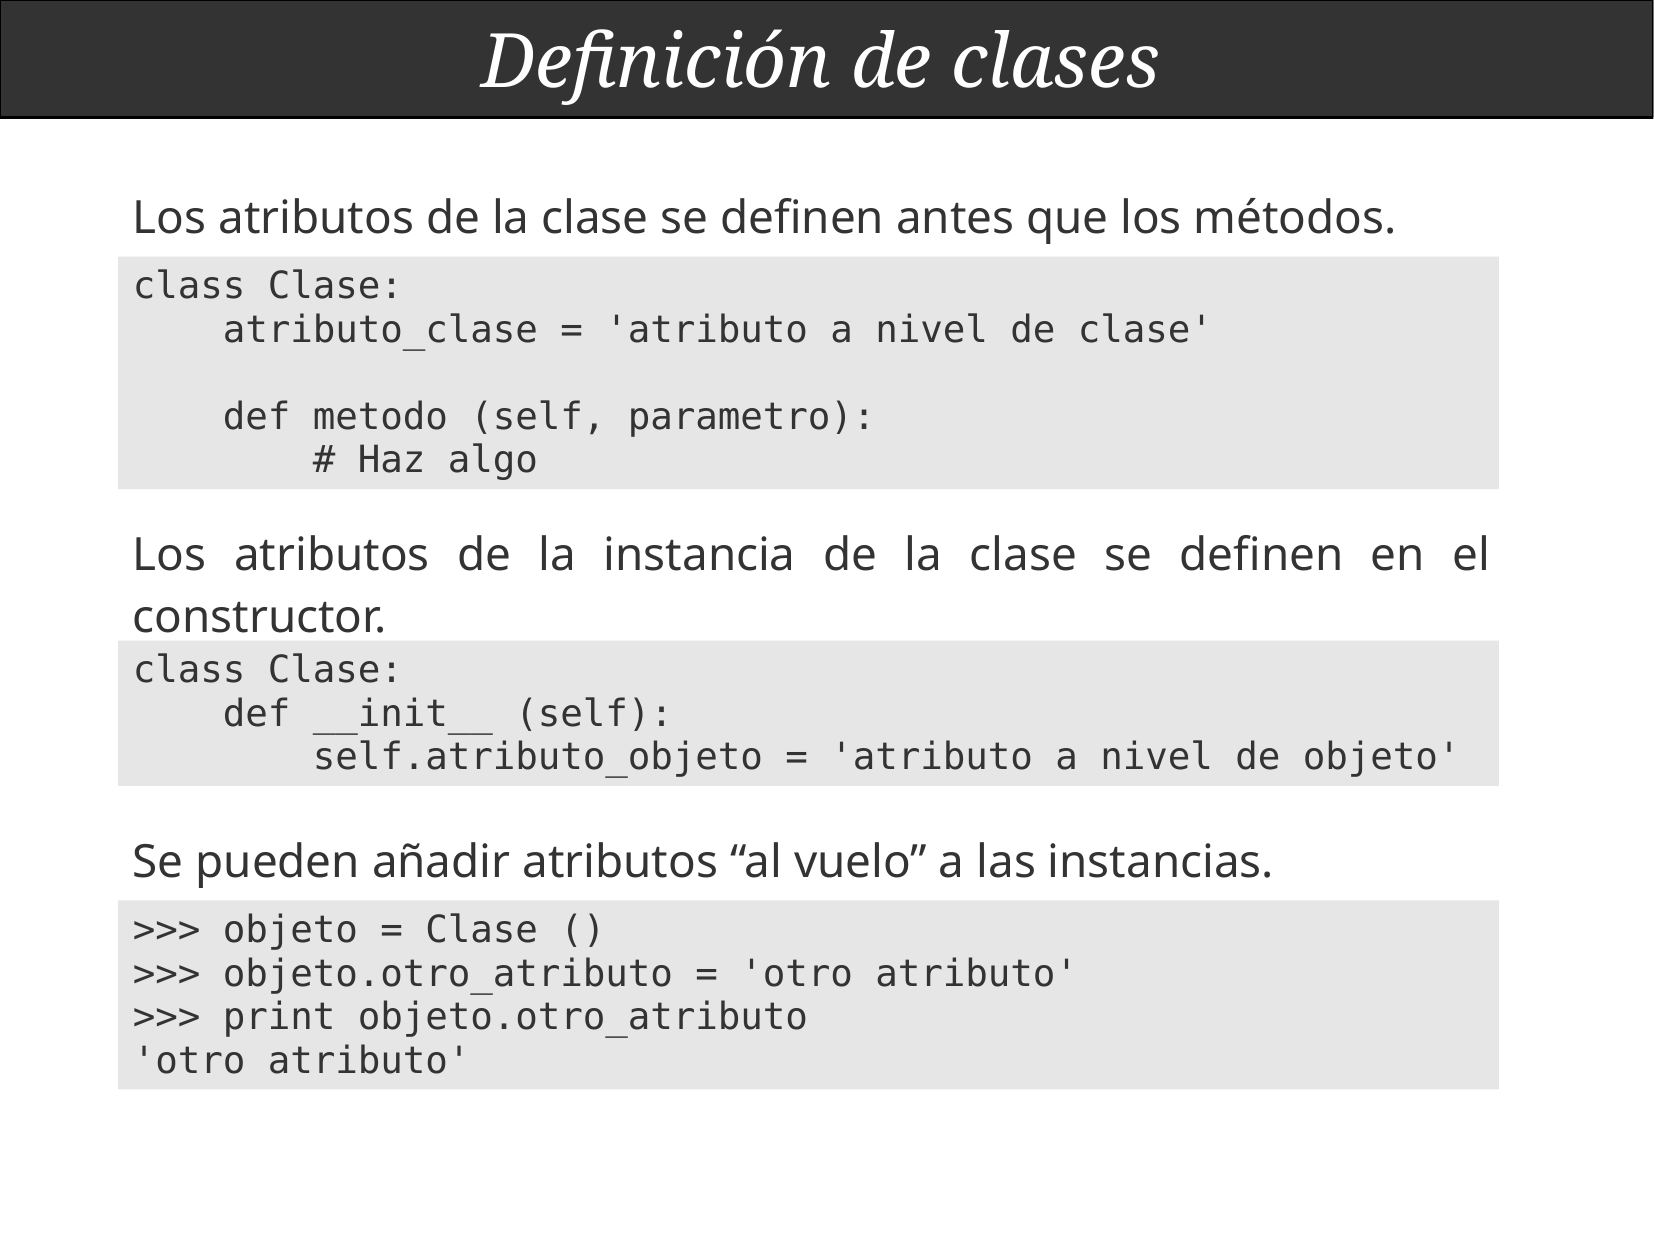

Definición de clases
Los atributos de la clase se definen antes que los métodos.
class Clase:
 atributo_clase = 'atributo a nivel de clase'
 def metodo (self, parametro):
 # Haz algo
Los atributos de la instancia de la clase se definen en el constructor.
class Clase:
 def __init__ (self):
 self.atributo_objeto = 'atributo a nivel de objeto'
Se pueden añadir atributos “al vuelo” a las instancias.
>>> objeto = Clase ()
>>> objeto.otro_atributo = 'otro atributo'
>>> print objeto.otro_atributo
'otro atributo'